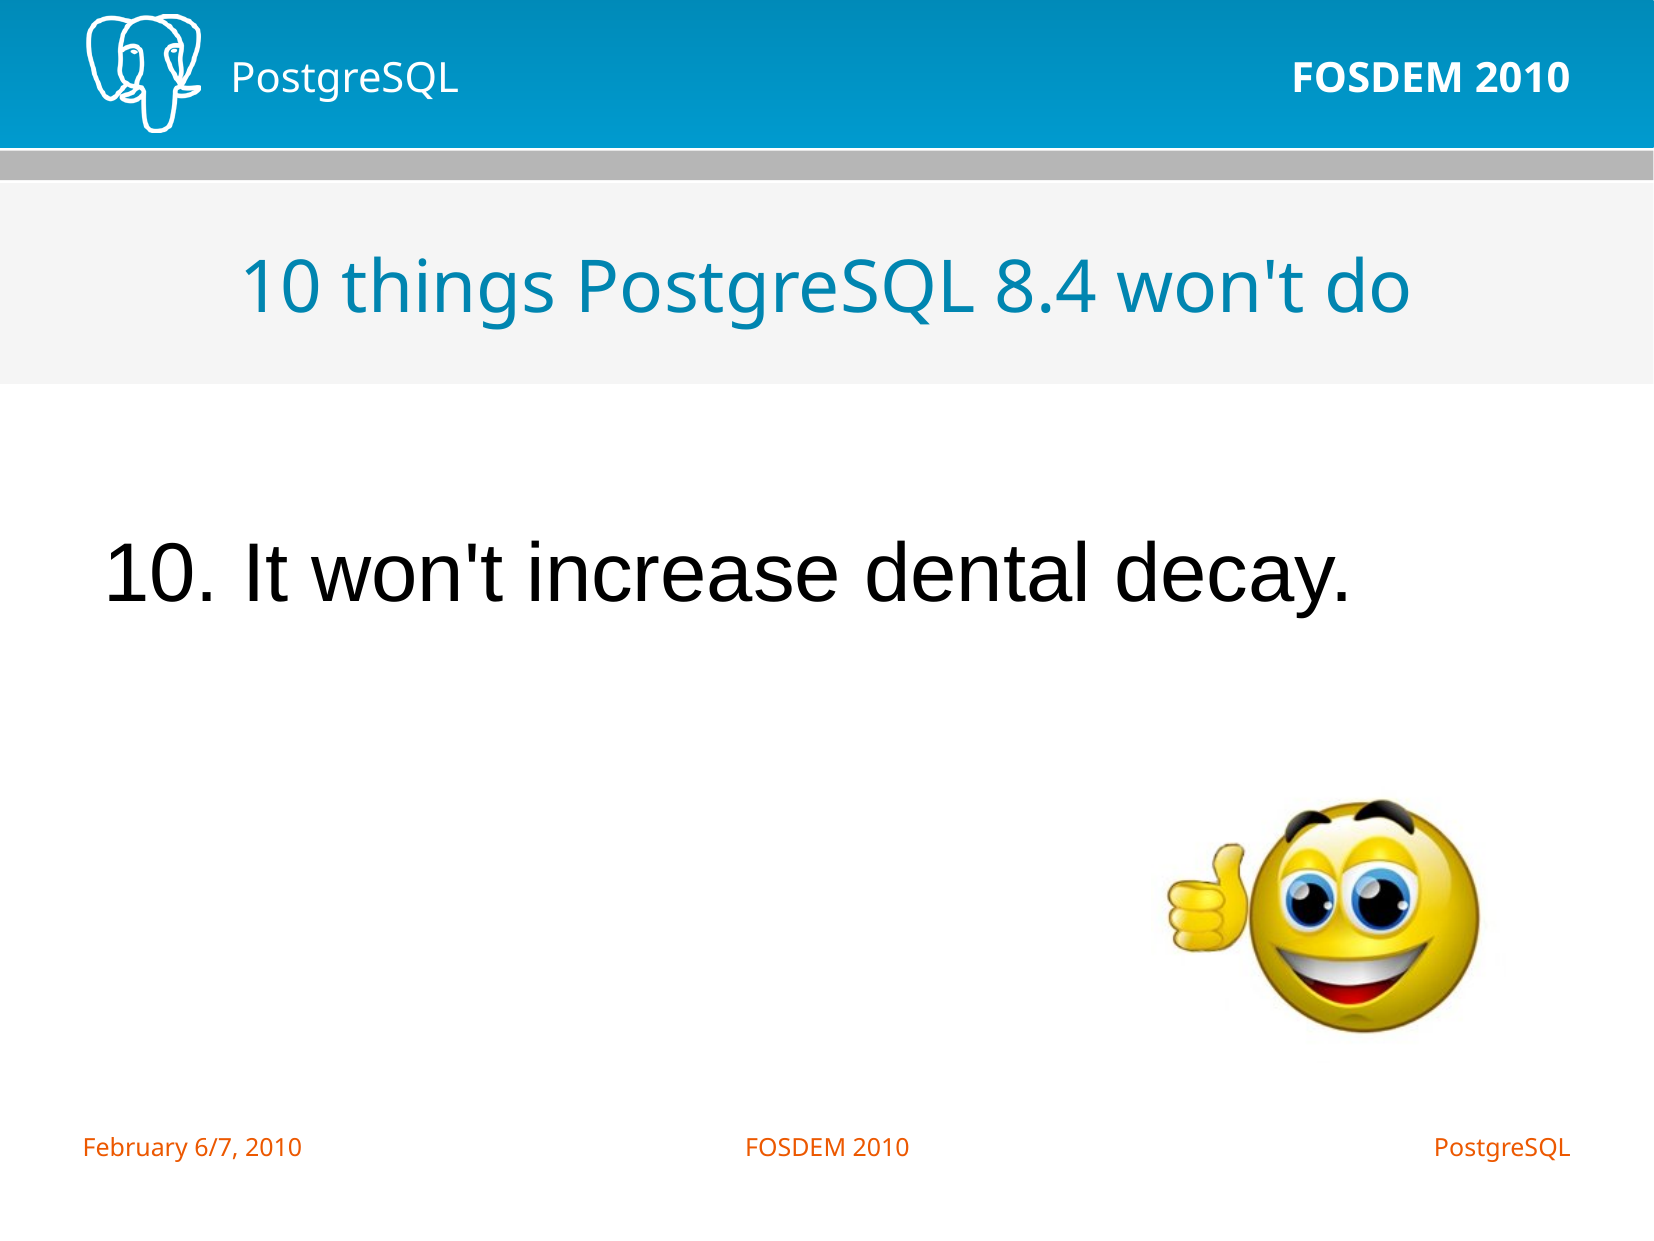

# 10 things PostgreSQL 8.4 won't do
10. It won't increase dental decay.
22